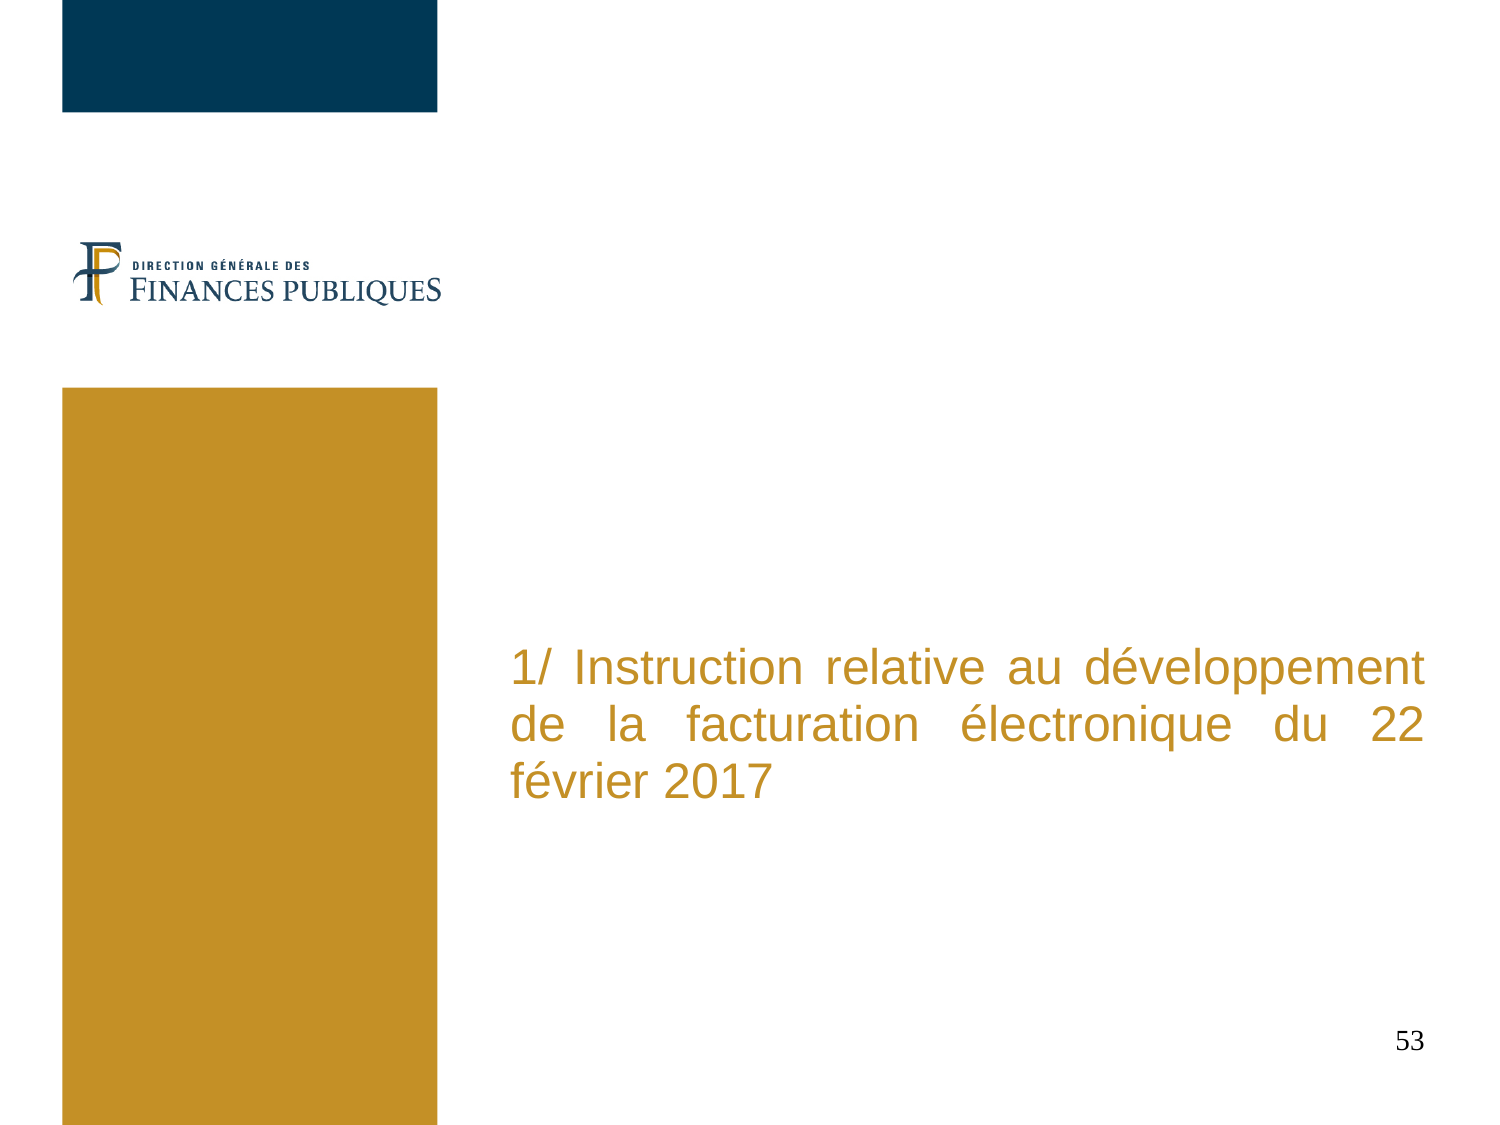

# 1/ Instruction relative au développement de la facturation électronique du 22 février 2017
53